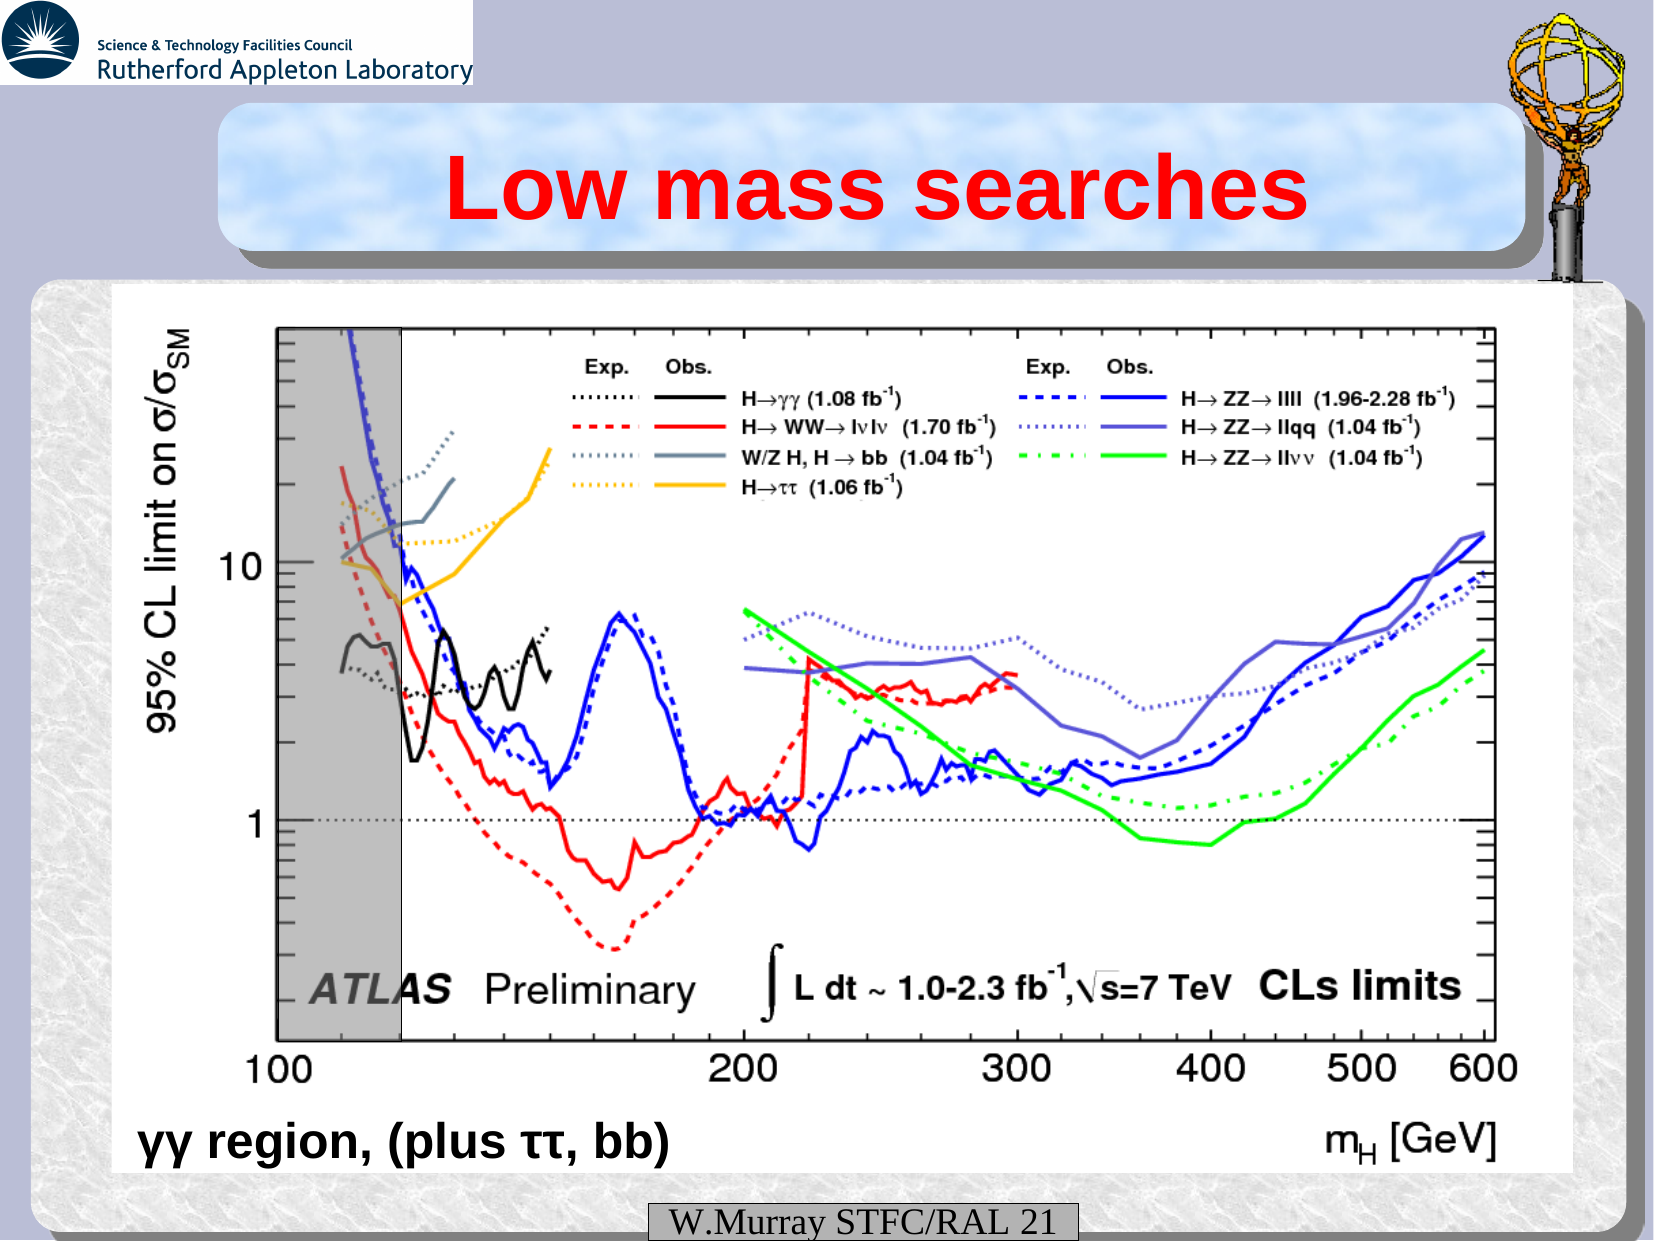

# Low mass searches
γγ region, (plus ττ, bb)